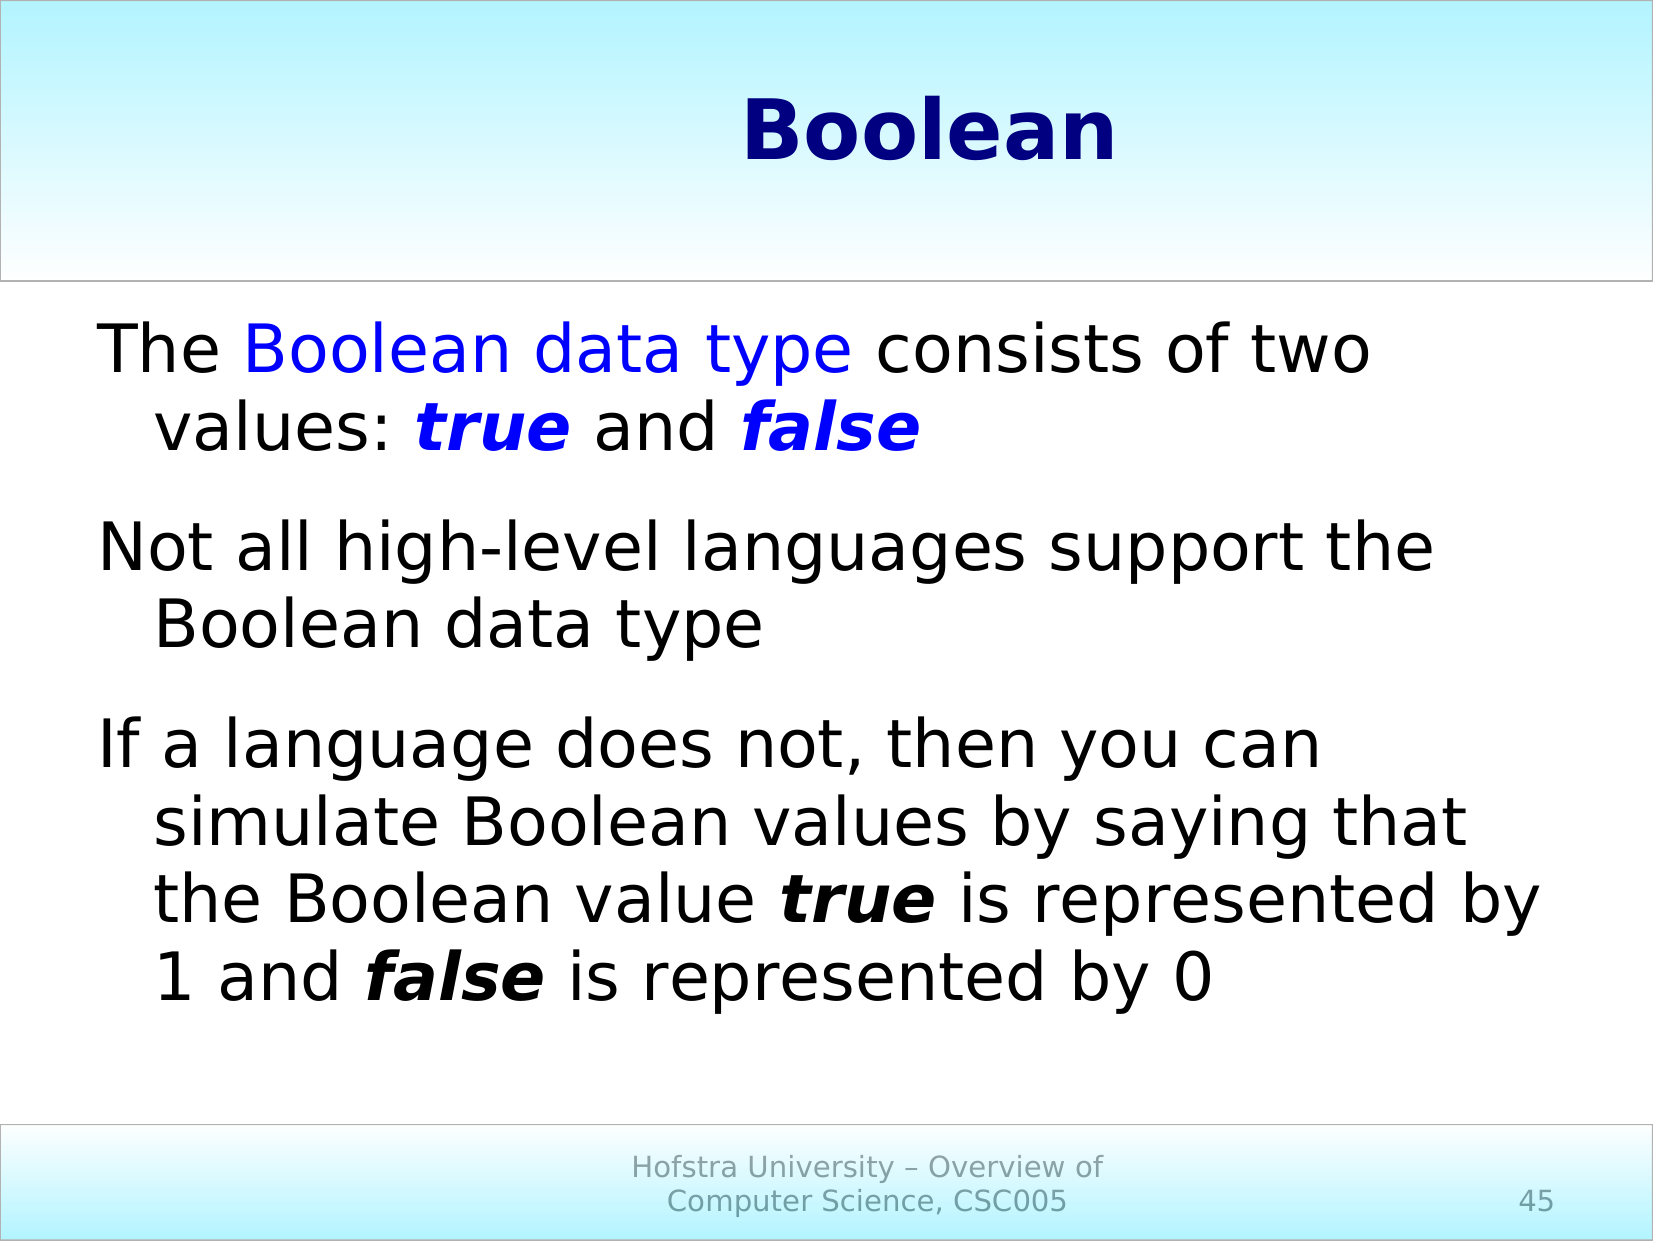

# Boolean
The Boolean data type consists of two values: true and false
Not all high-level languages support the Boolean data type
If a language does not, then you can simulate Boolean values by saying that the Boolean value true is represented by 1 and false is represented by 0
45